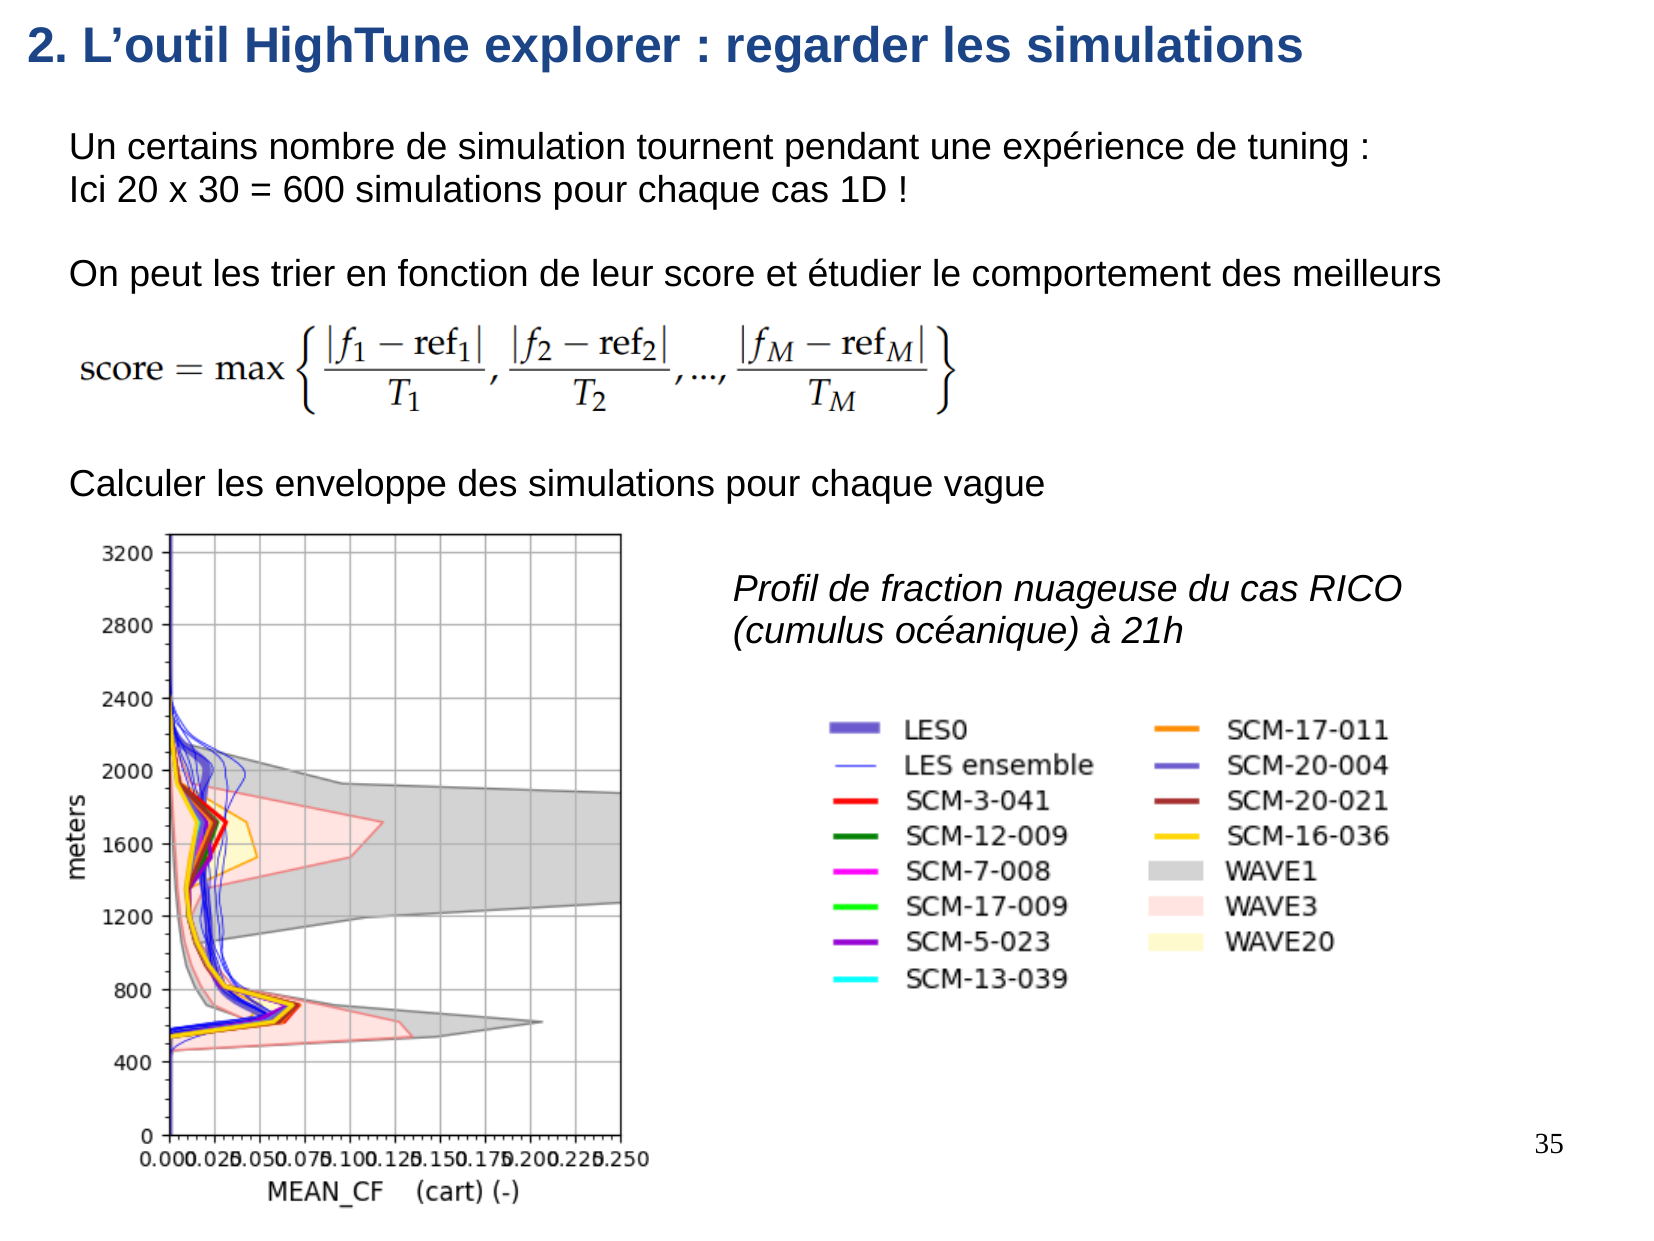

2. L’outil HighTune explorer : regarder les simulations
Un certains nombre de simulation tournent pendant une expérience de tuning :
Ici 20 x 30 = 600 simulations pour chaque cas 1D !
On peut les trier en fonction de leur score et étudier le comportement des meilleurs
Calculer les enveloppe des simulations pour chaque vague
Profil de fraction nuageuse du cas RICO
(cumulus océanique) à 21h
35